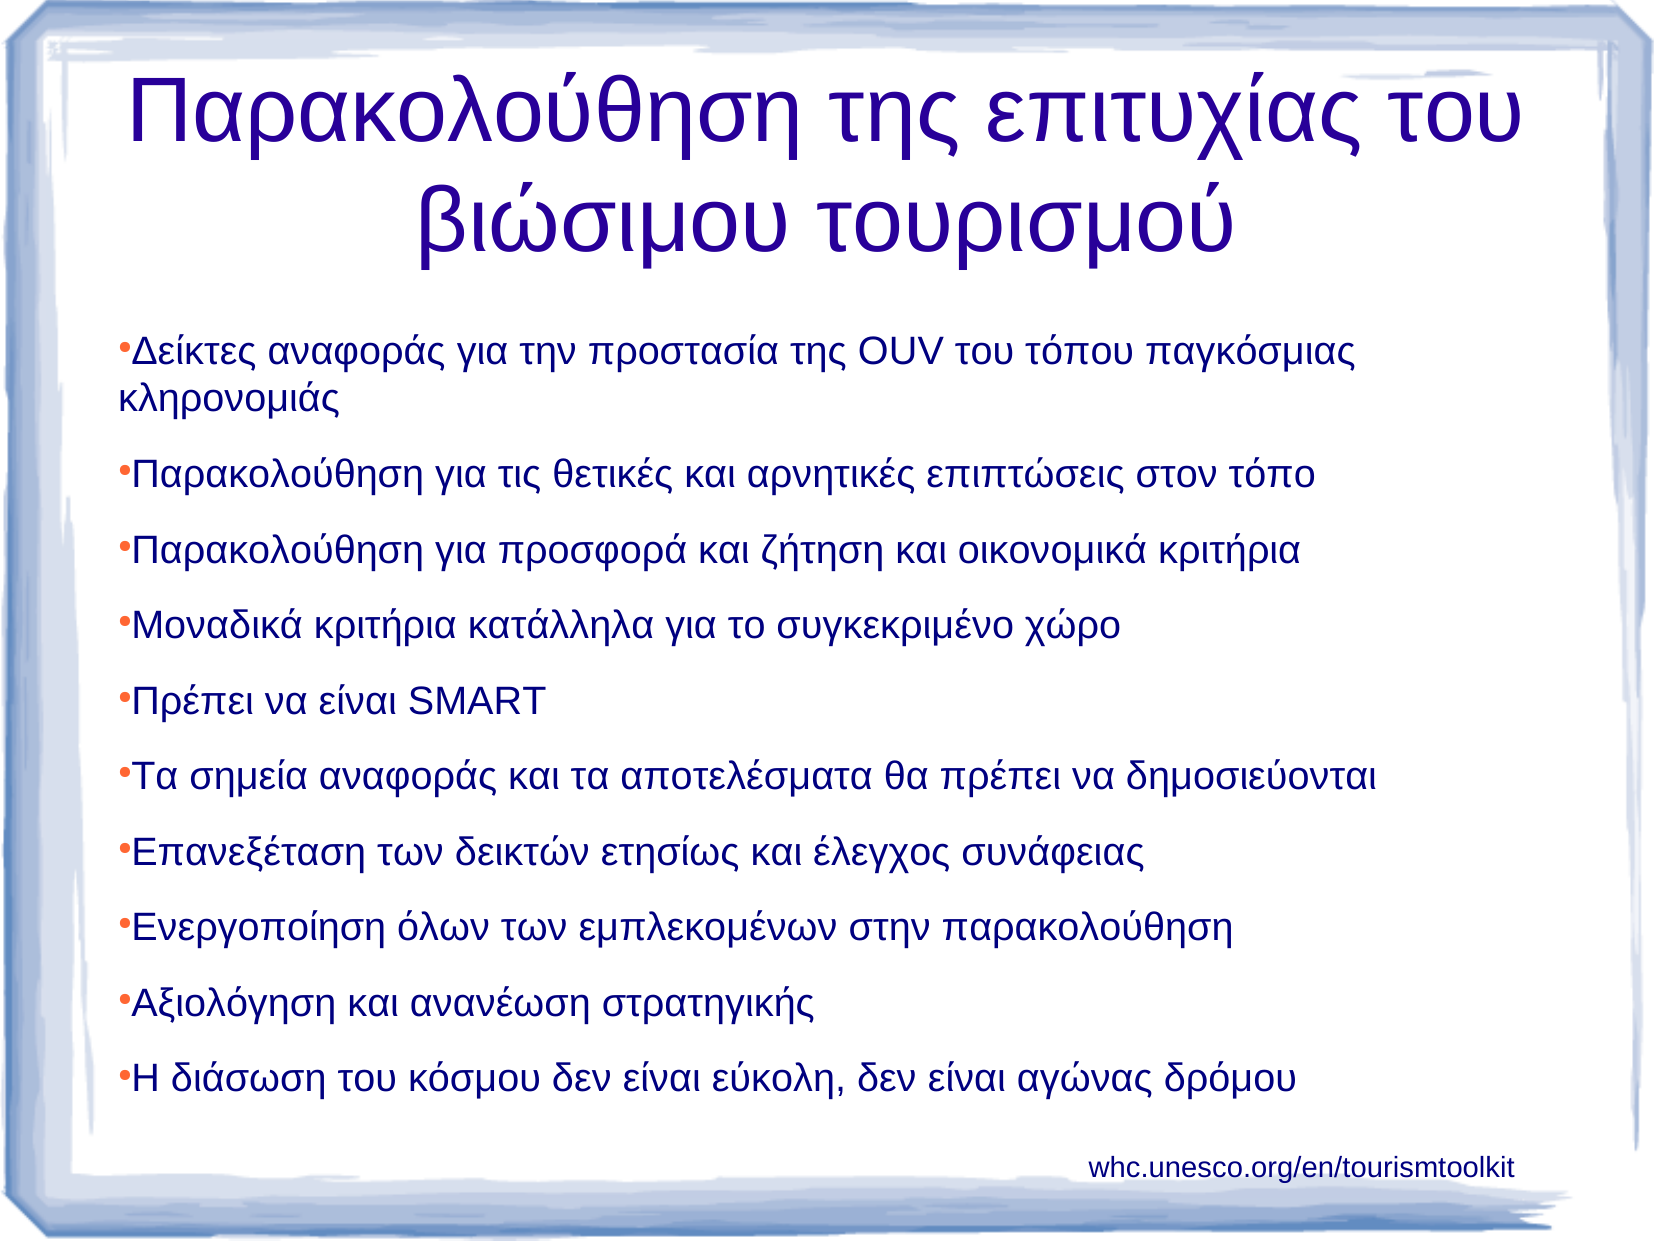

# Παρακολούθηση της επιτυχίας του βιώσιμου τουρισμού
Δείκτες αναφοράς για την προστασία της OUV του τόπου παγκόσμιας κληρονομιάς
Παρακολούθηση για τις θετικές και αρνητικές επιπτώσεις στον τόπο
Παρακολούθηση για προσφορά και ζήτηση και οικονομικά κριτήρια
Μοναδικά κριτήρια κατάλληλα για το συγκεκριμένο χώρο
Πρέπει να είναι SMART
Τα σημεία αναφοράς και τα αποτελέσματα θα πρέπει να δημοσιεύονται
Eπανεξέταση των δεικτών ετησίως και έλεγχος συνάφειας
Ενεργοποίηση όλων των εμπλεκομένων στην παρακολούθηση
Αξιολόγηση και ανανέωση στρατηγικής
Η διάσωση του κόσμου δεν είναι εύκολη, δεν είναι αγώνας δρόμου
whc.unesco.org/en/tourismtoolkit